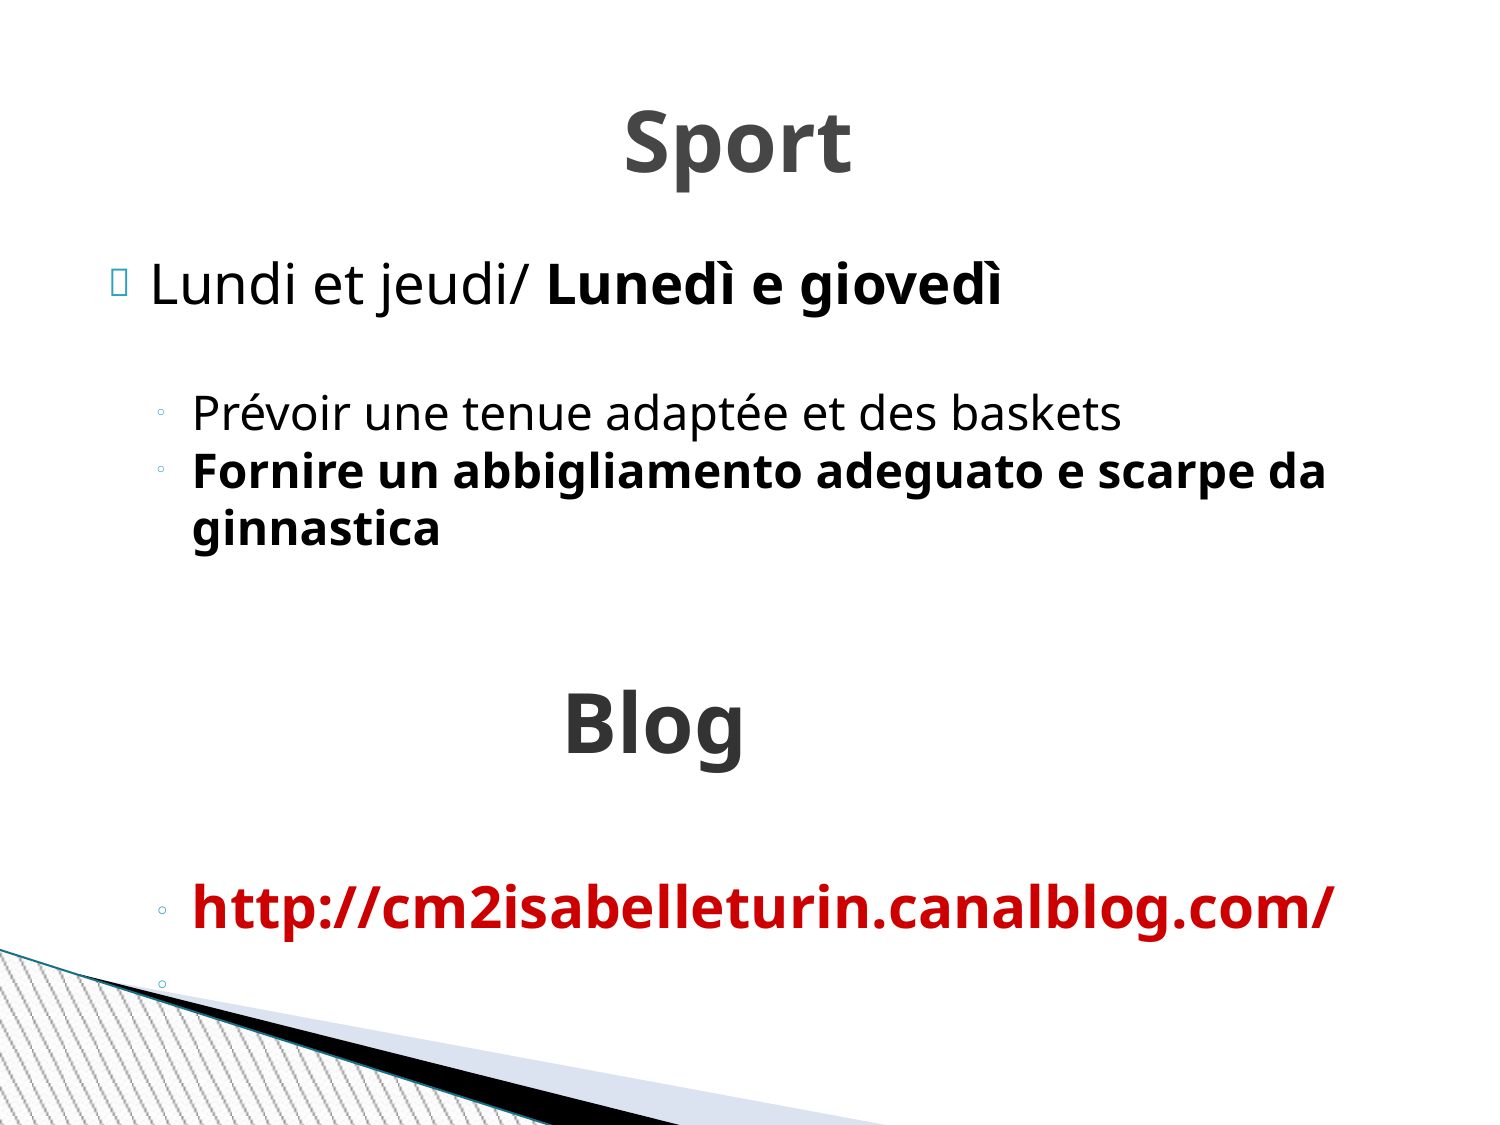

Sport
Lundi et jeudi/ Lunedì e giovedì
Prévoir une tenue adaptée et des baskets
Fornire un abbigliamento adeguato e scarpe da ginnastica
 Blog
http://cm2isabelleturin.canalblog.com/